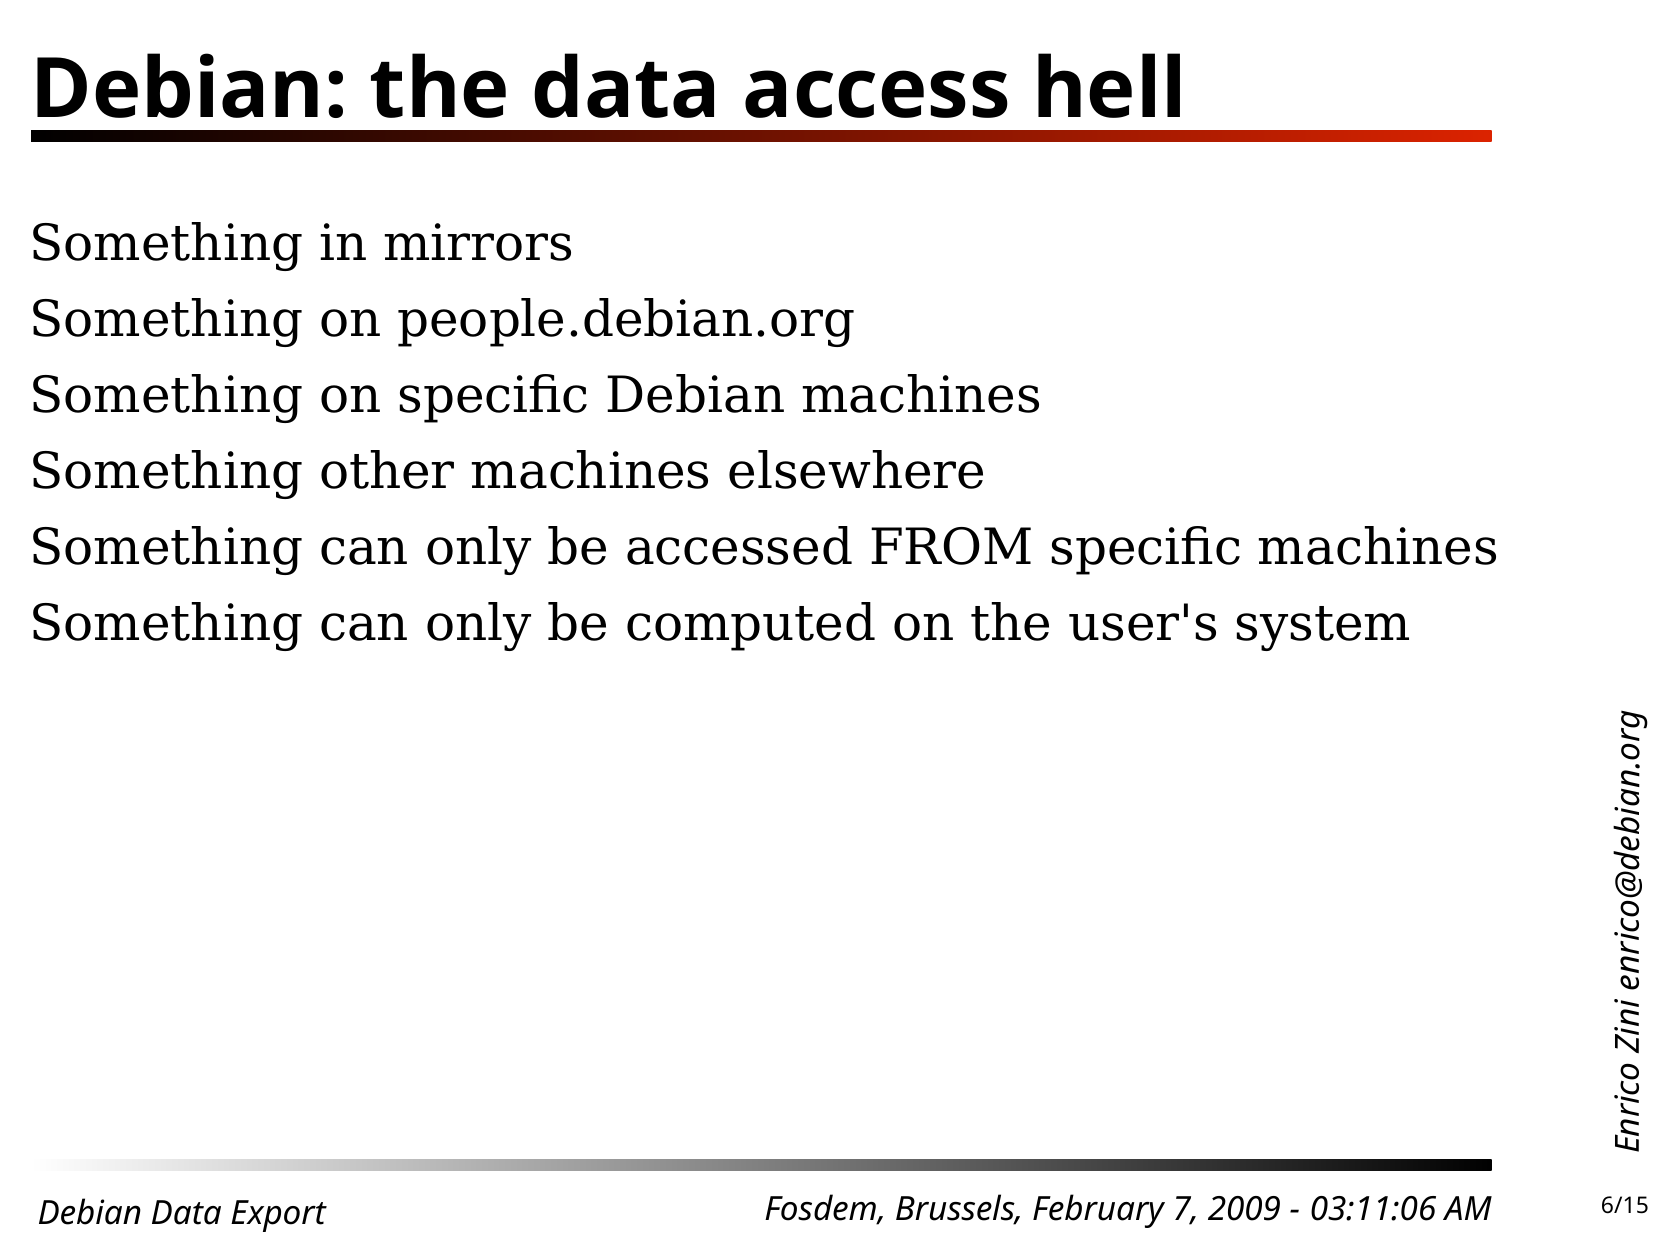

Debian: the data access hell
Something in mirrors
Something on people.debian.org
Something on specific Debian machines
Something other machines elsewhere
Something can only be accessed FROM specific machines
Something can only be computed on the user's system